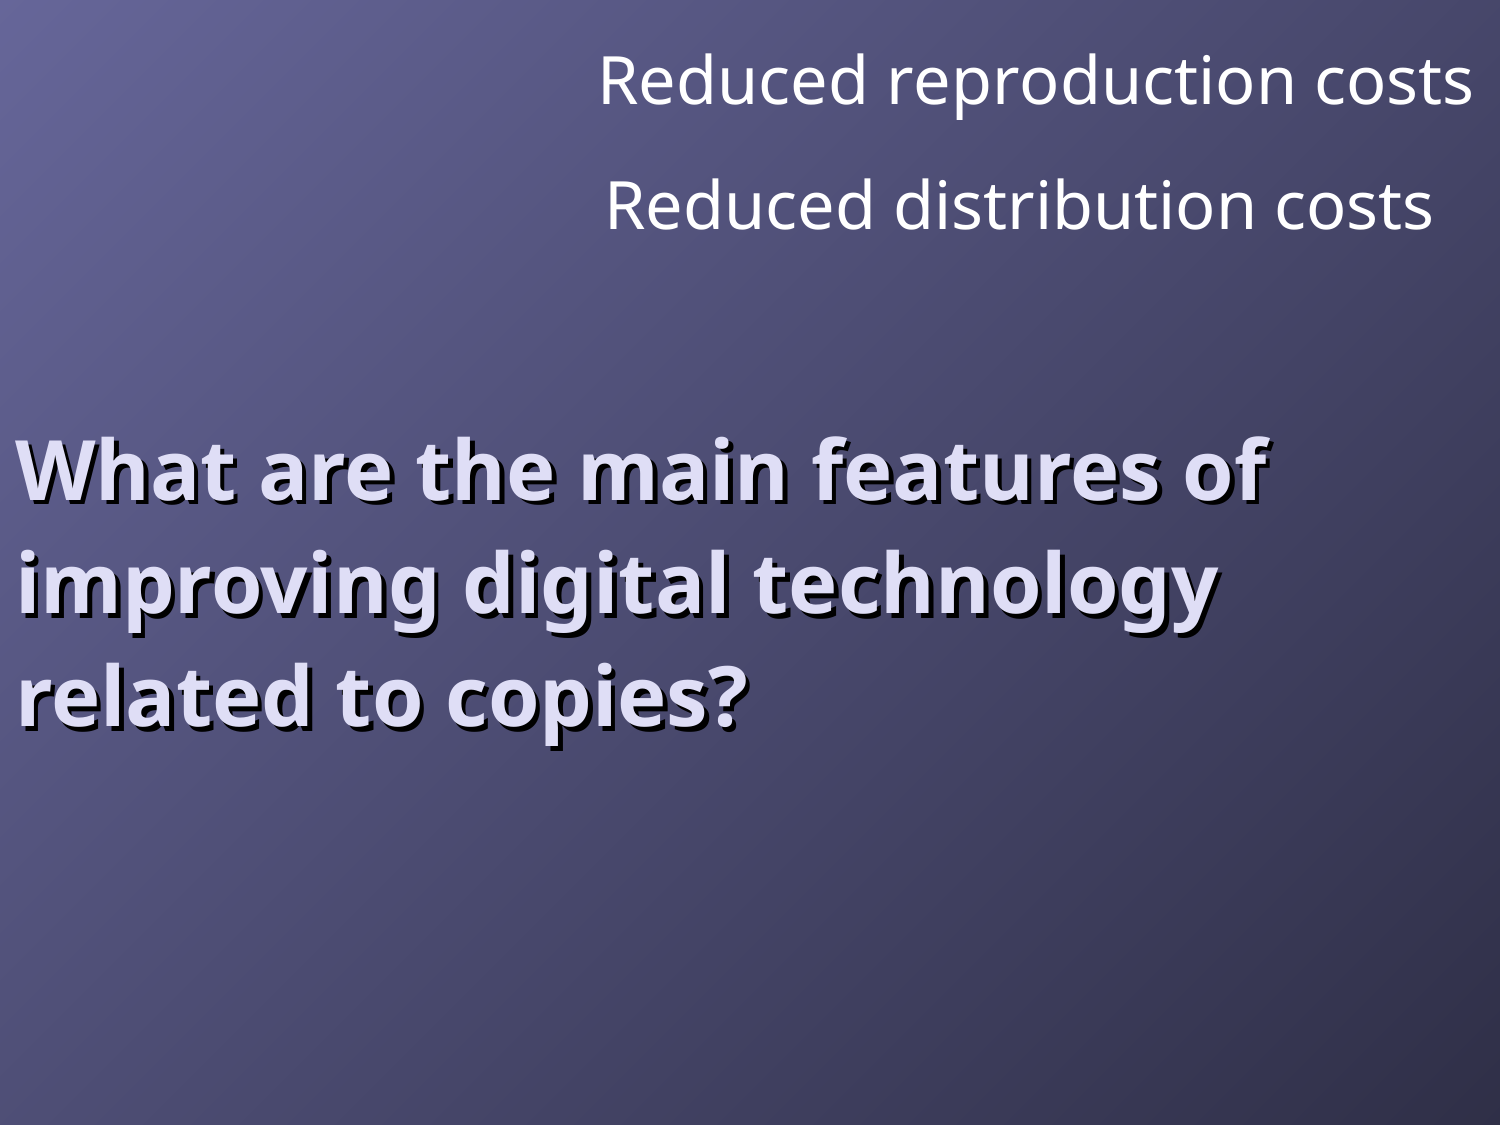

Reduced reproduction costs
Reduced distribution costs
# What are the main features of improving digital technology related to copies?